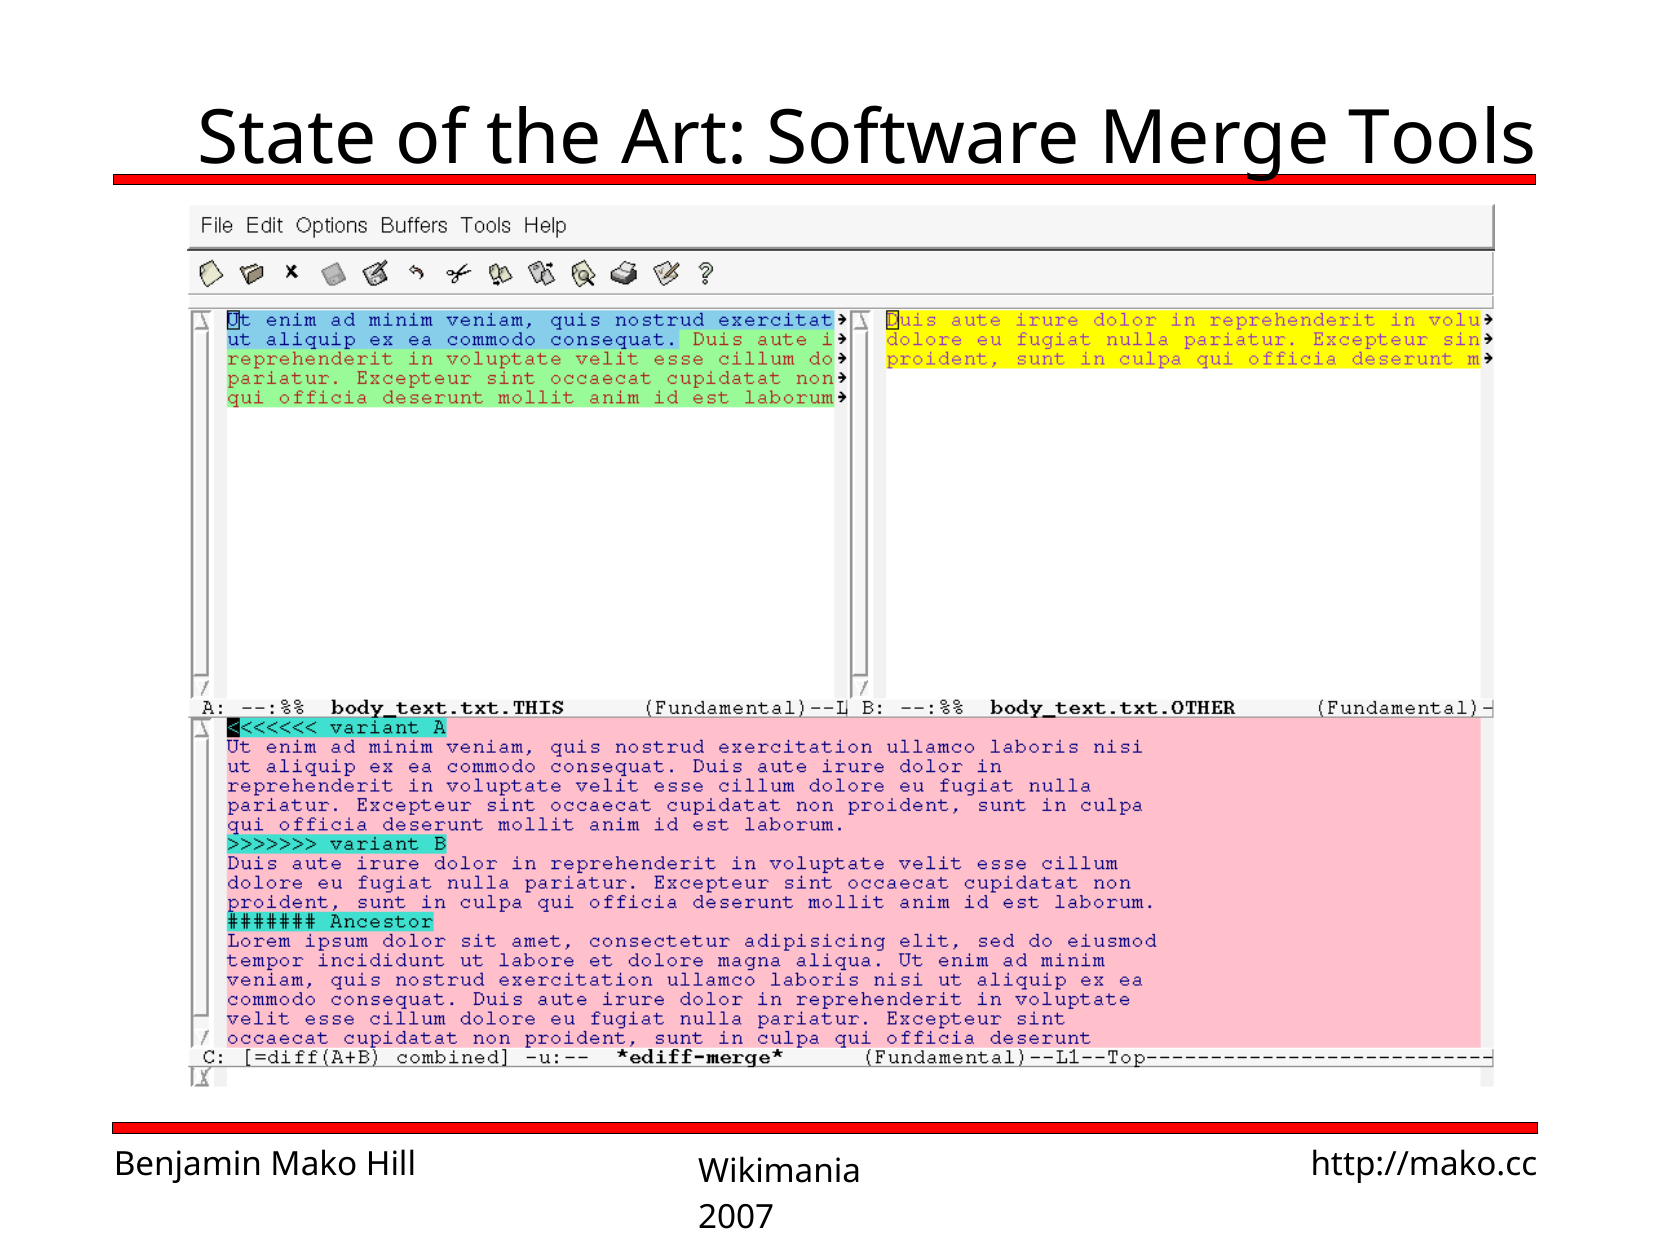

# State of the Art: Software Merge Tools